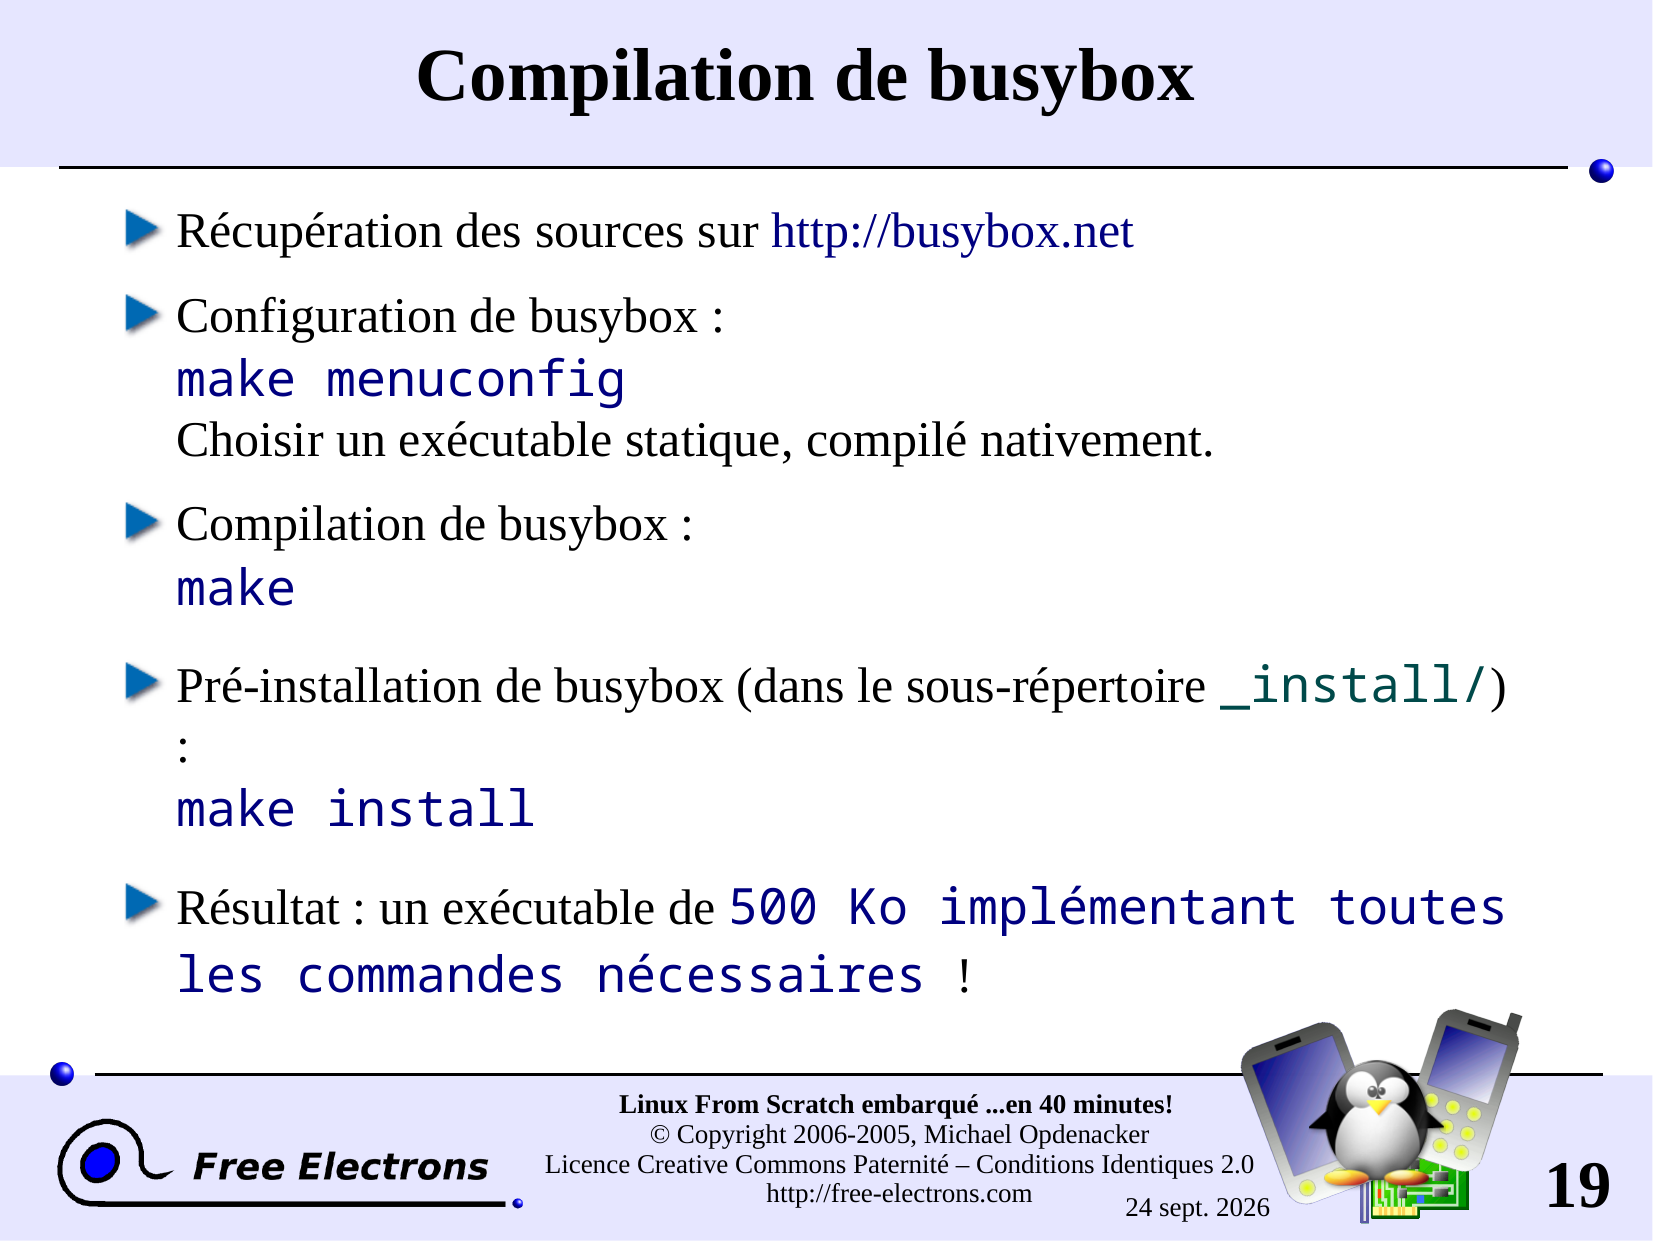

# Compilation de busybox
Récupération des sources sur http://busybox.net
Configuration de busybox :
make menuconfig
Choisir un exécutable statique, compilé nativement.
Compilation de busybox :
make
Pré-installation de busybox (dans le sous-répertoire _install/) :
make install
Résultat : un exécutable de 500 Ko implémentant toutes les commandes nécessaires !